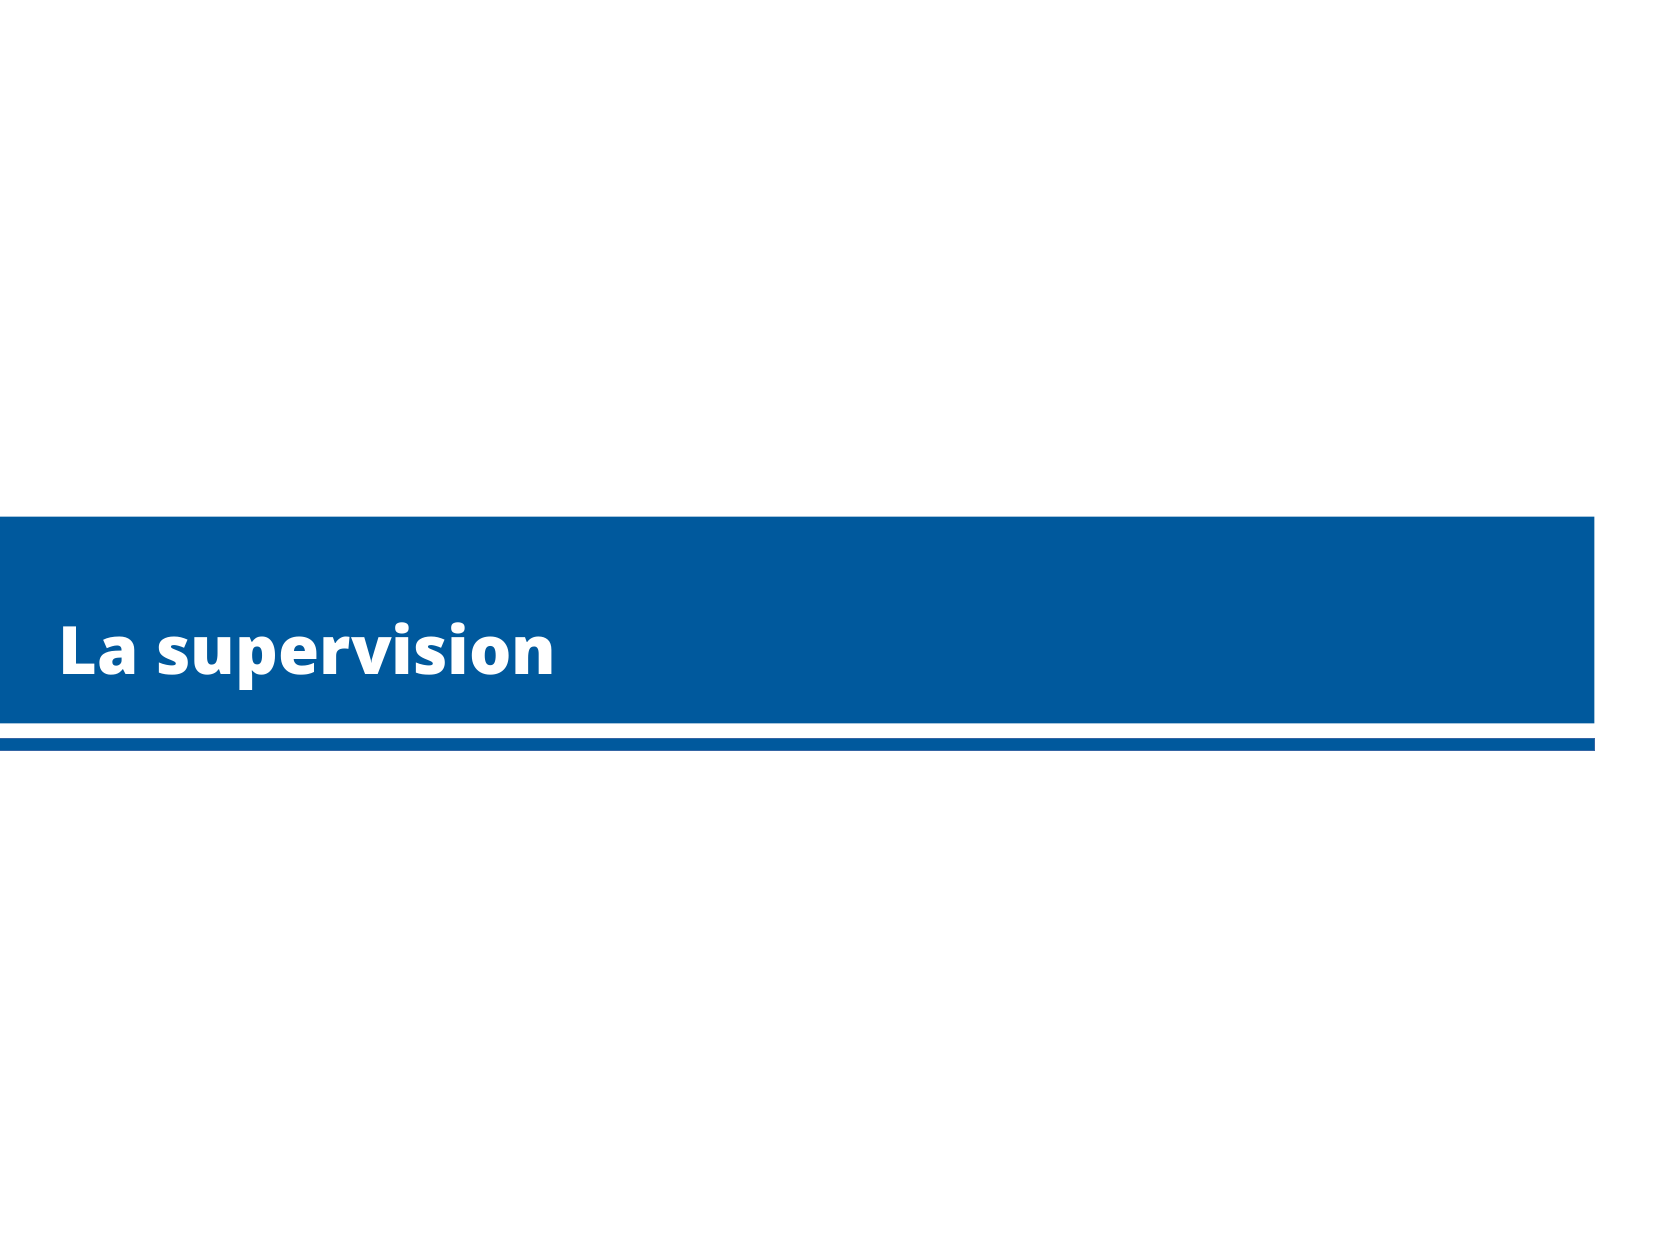

# La supervision
9
blog.lrdf.fr - Licence CC-BY-NC-SA